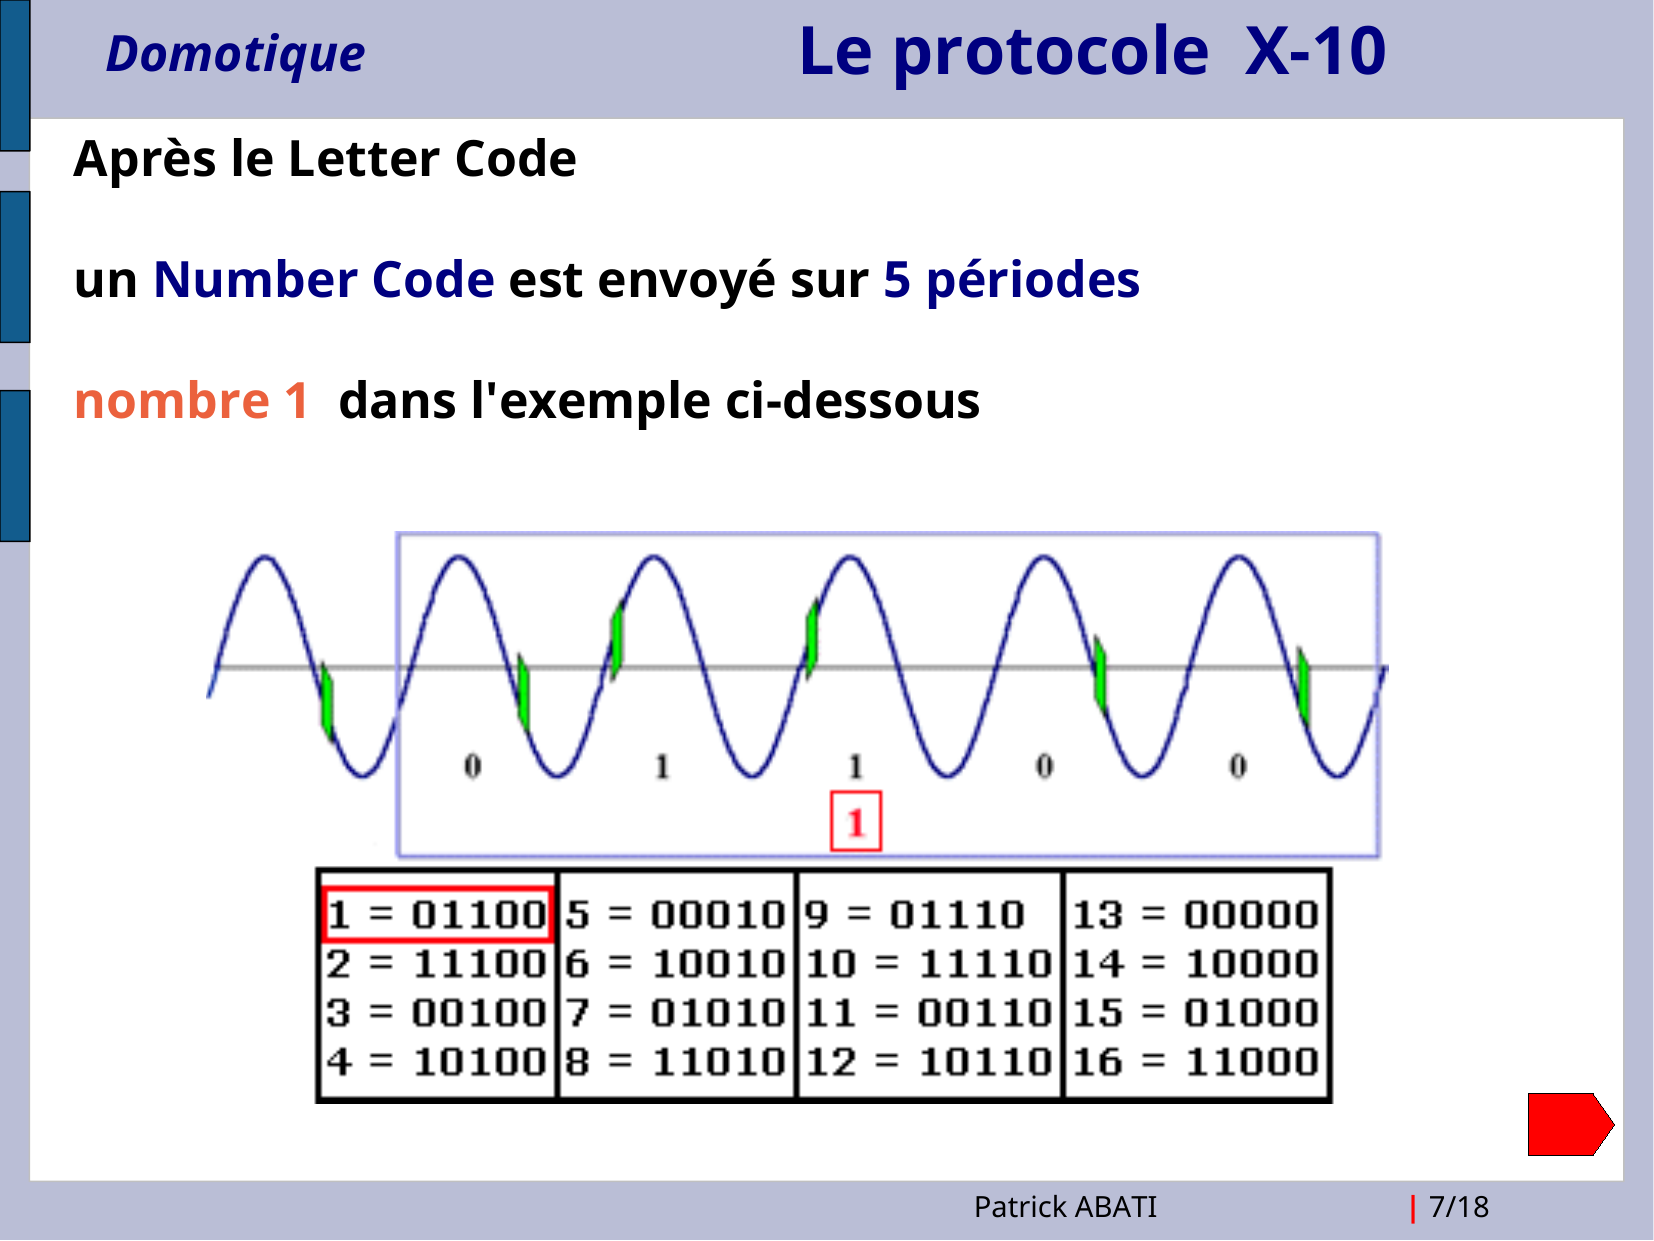

Après le Letter Code
un Number Code est envoyé sur 5 périodes
nombre 1 dans l'exemple ci-dessous